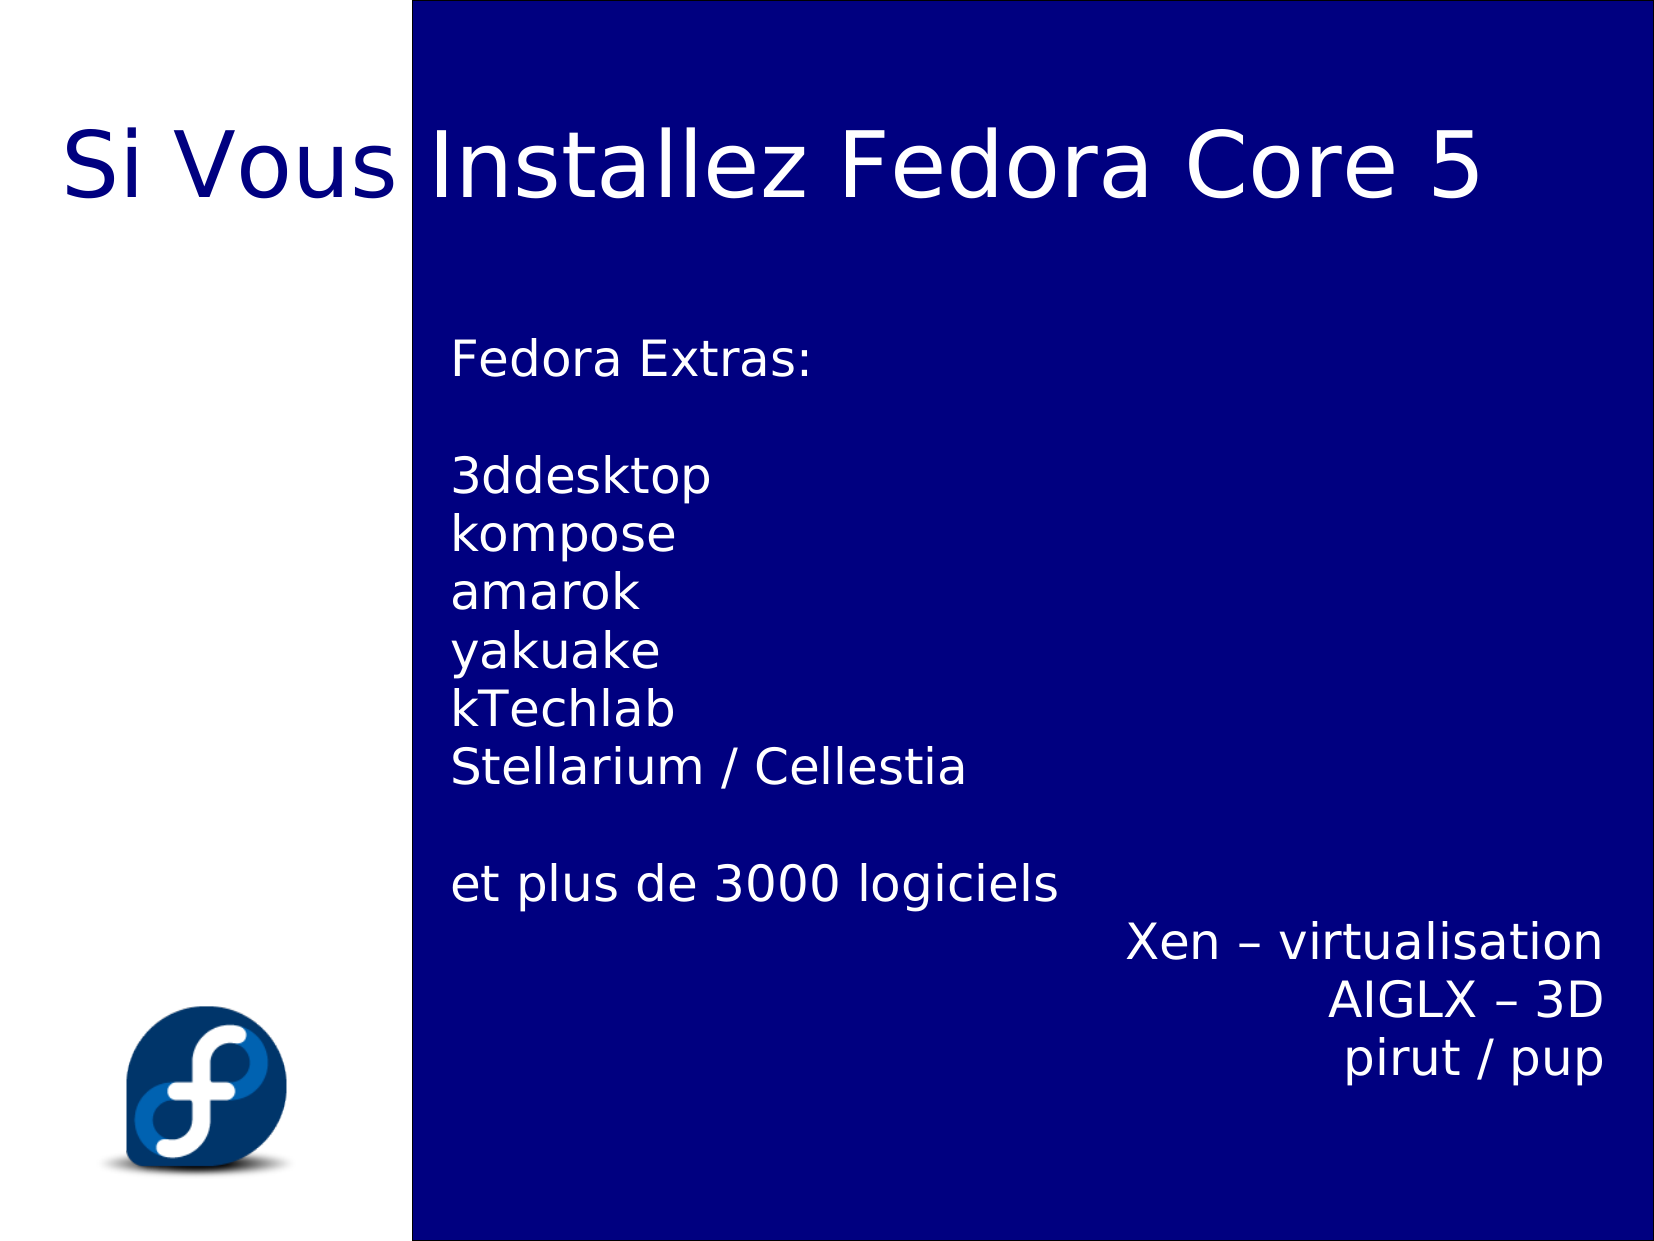

Si Vous Installez Fedora Core 5
Fedora Extras:
3ddesktop
kompose
amarok
yakuake
kTechlab
Stellarium / Cellestia
et plus de 3000 logiciels
									Xen – virtualisation
AIGLX – 3D
pirut / pup